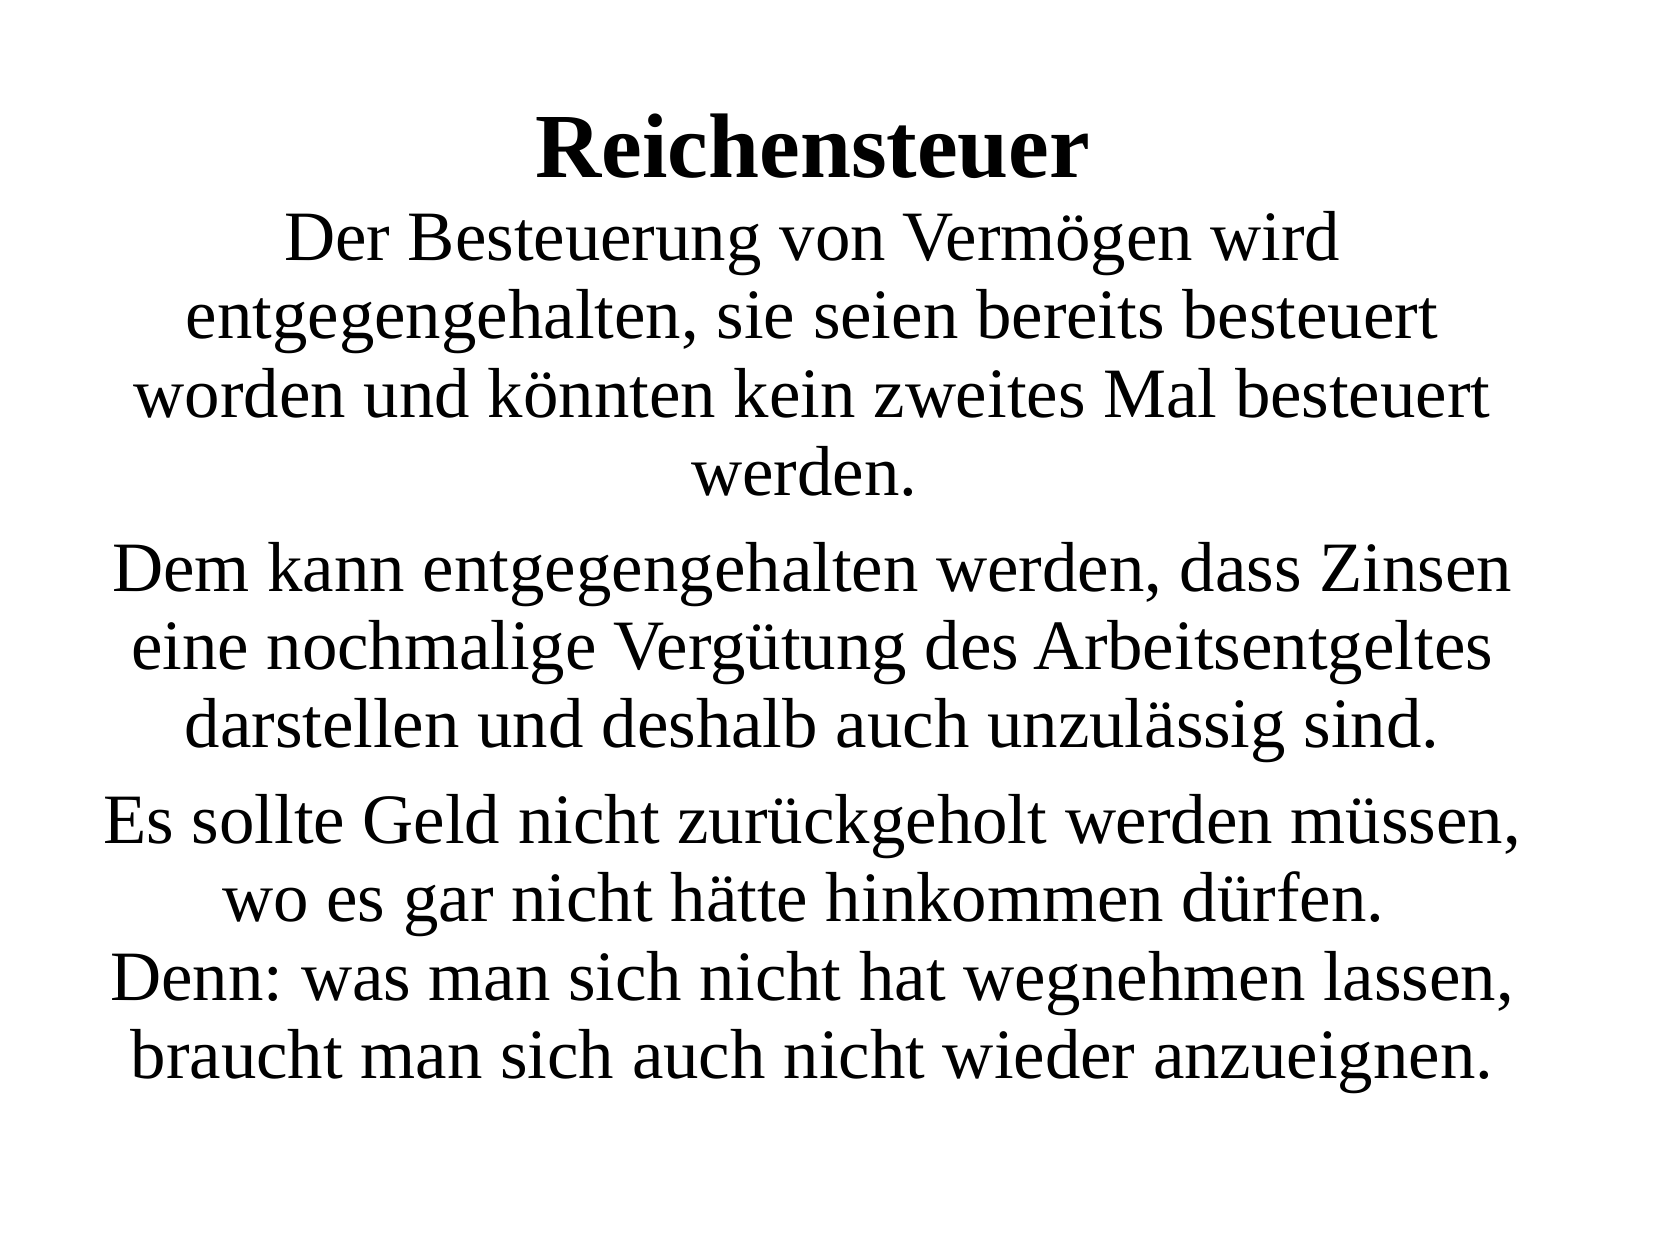

Reichensteuer
Der Besteuerung von Vermögen wird entgegengehalten, sie seien bereits besteuert worden und könnten kein zweites Mal besteuert werden.
Dem kann entgegengehalten werden, dass Zinsen eine nochmalige Vergütung des Arbeitsentgeltes darstellen und deshalb auch unzulässig sind.
Es sollte Geld nicht zurückgeholt werden müssen, wo es gar nicht hätte hinkommen dürfen.
Denn: was man sich nicht hat wegnehmen lassen, braucht man sich auch nicht wieder anzueignen.